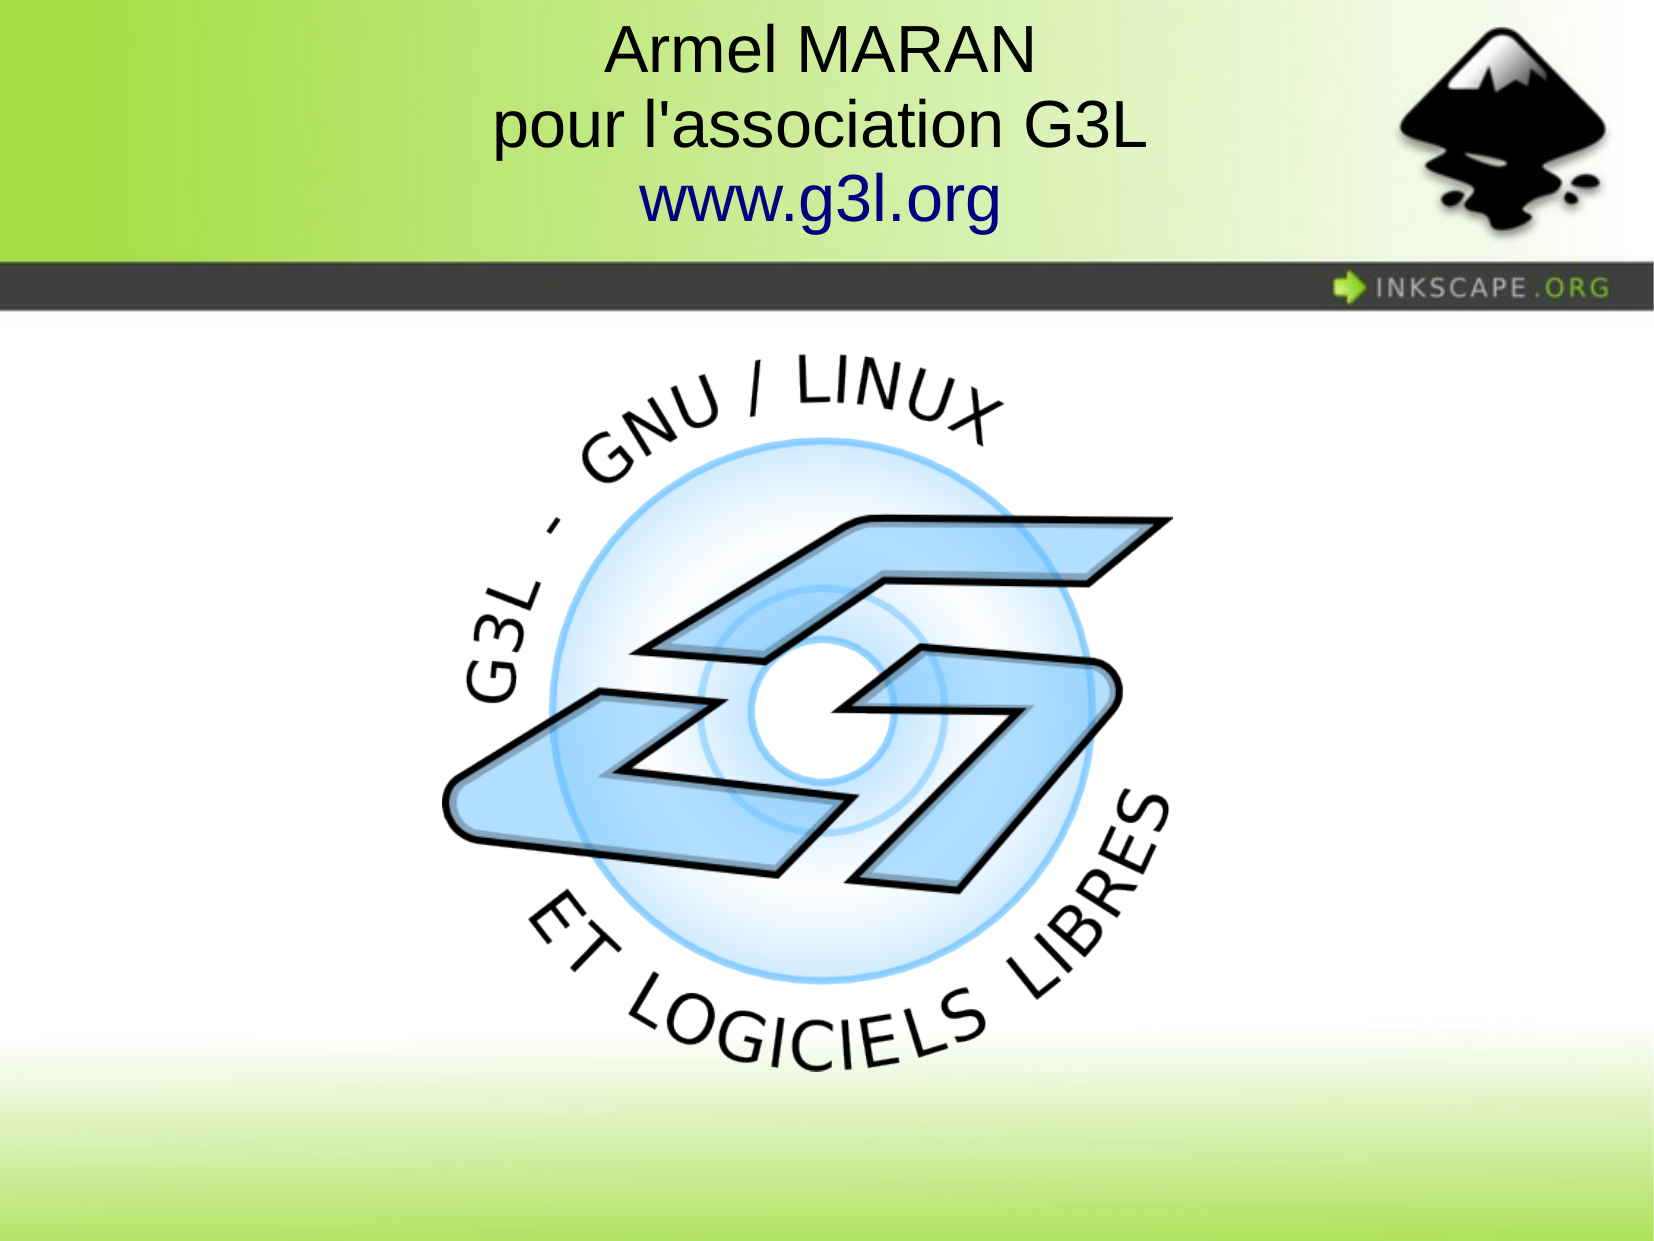

# Armel MARAN pour l'association G3L www.g3l.org